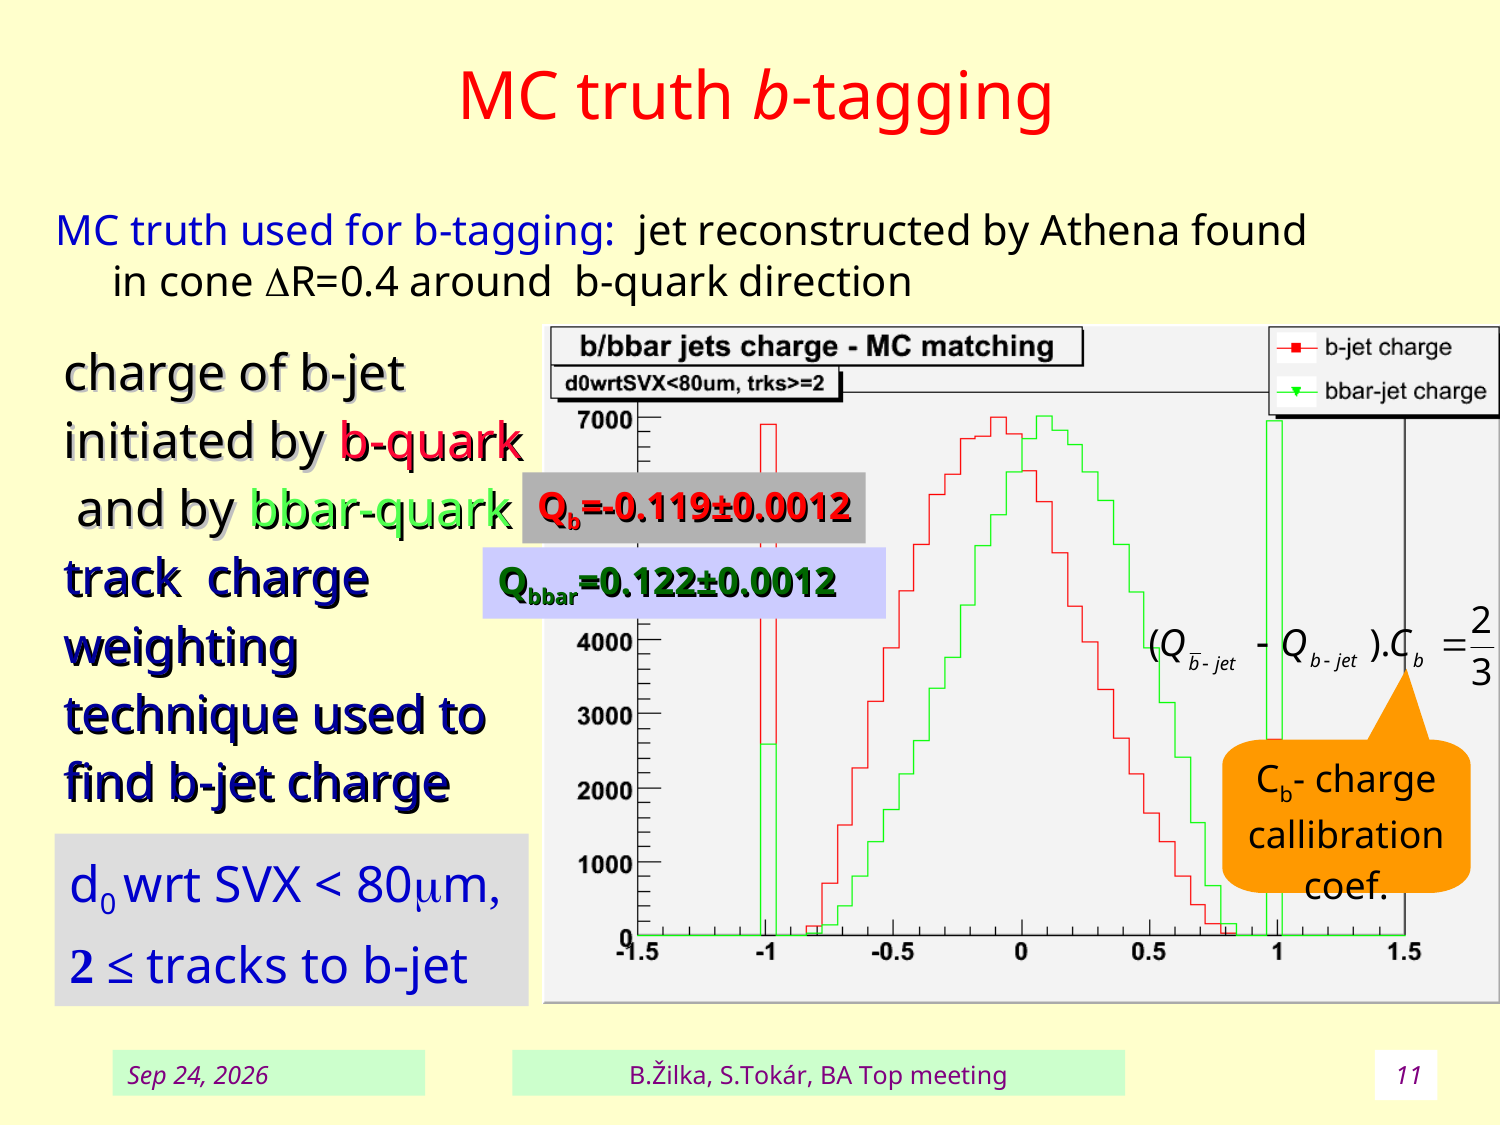

# MC truth b-tagging
MC truth used for b-tagging: jet reconstructed by Athena found in cone R=0.4 around b-quark direction
charge of b-jet initiated by b-quark and by bbar-quark
track charge weighting technique used to find b-jet charge
Qb=-0.119±0.0012
Qbbar=0.122±0.0012
Cb- charge callibration coef.
d0 wrt SVX < 80m,
2 ≤ tracks to b-jet
B.Žilka, S.Tokár, BA Top meeting
11